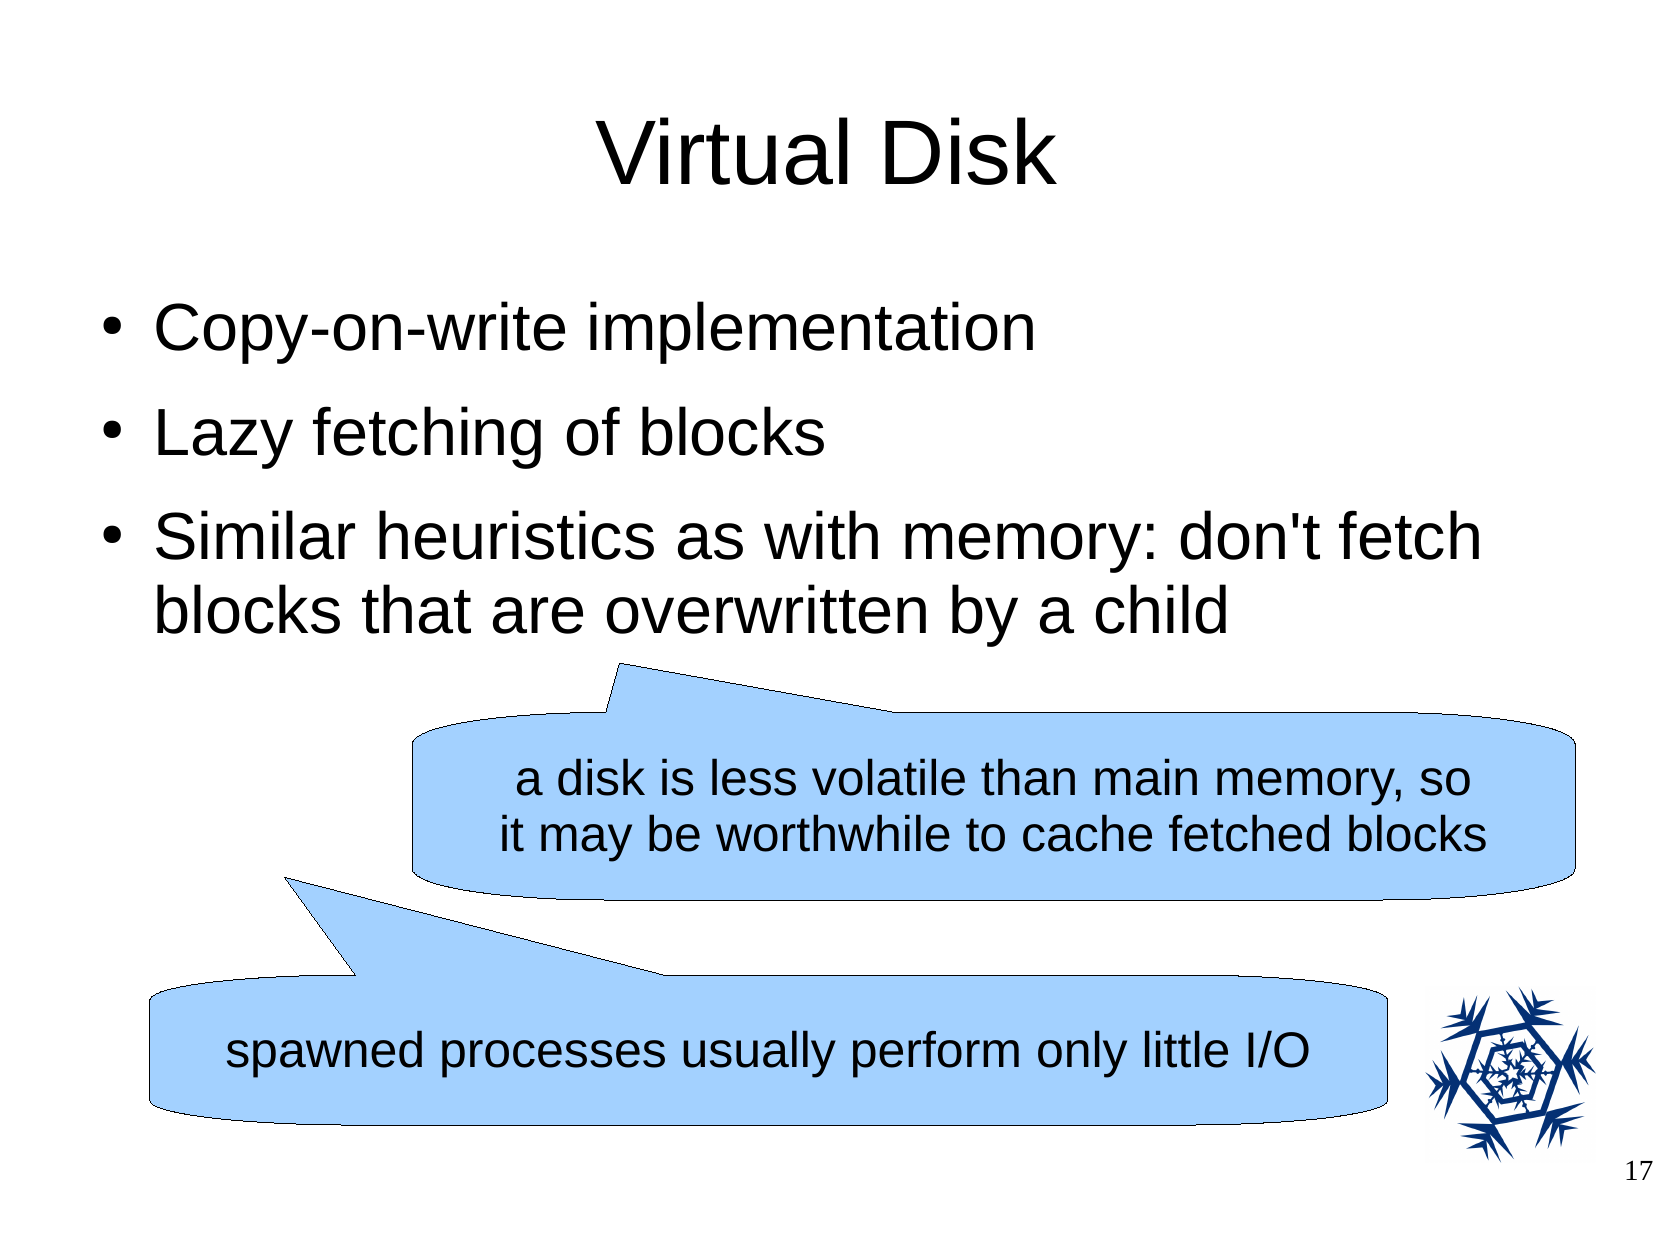

# Virtual Disk
Copy-on-write implementation
Lazy fetching of blocks
Similar heuristics as with memory: don't fetch blocks that are overwritten by a child
a disk is less volatile than main memory, so
it may be worthwhile to cache fetched blocks
spawned processes usually perform only little I/O
17